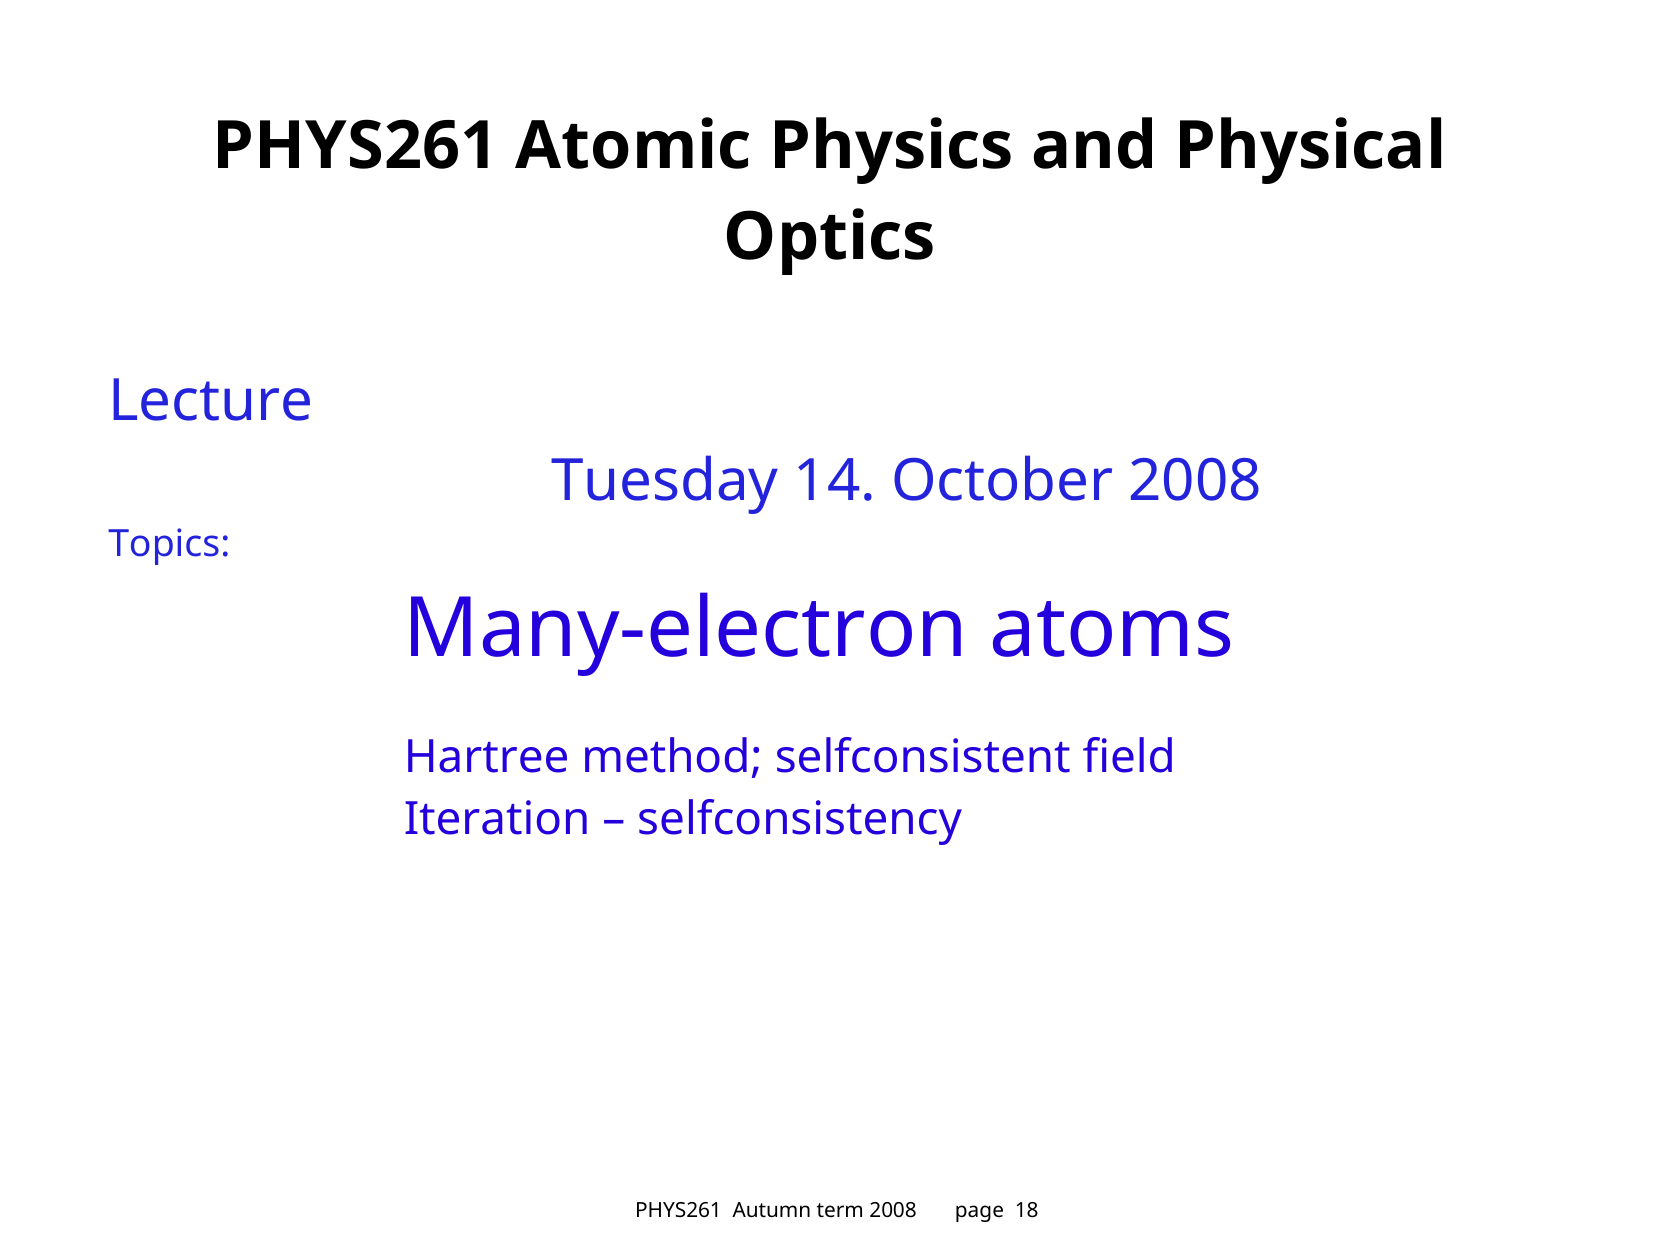

PHYS261 Atomic Physics and Physical Optics
Lecture
						Tuesday 14. October 2008
Topics:
 				Many-electron atoms
				Hartree method; selfconsistent field
				Iteration – selfconsistency